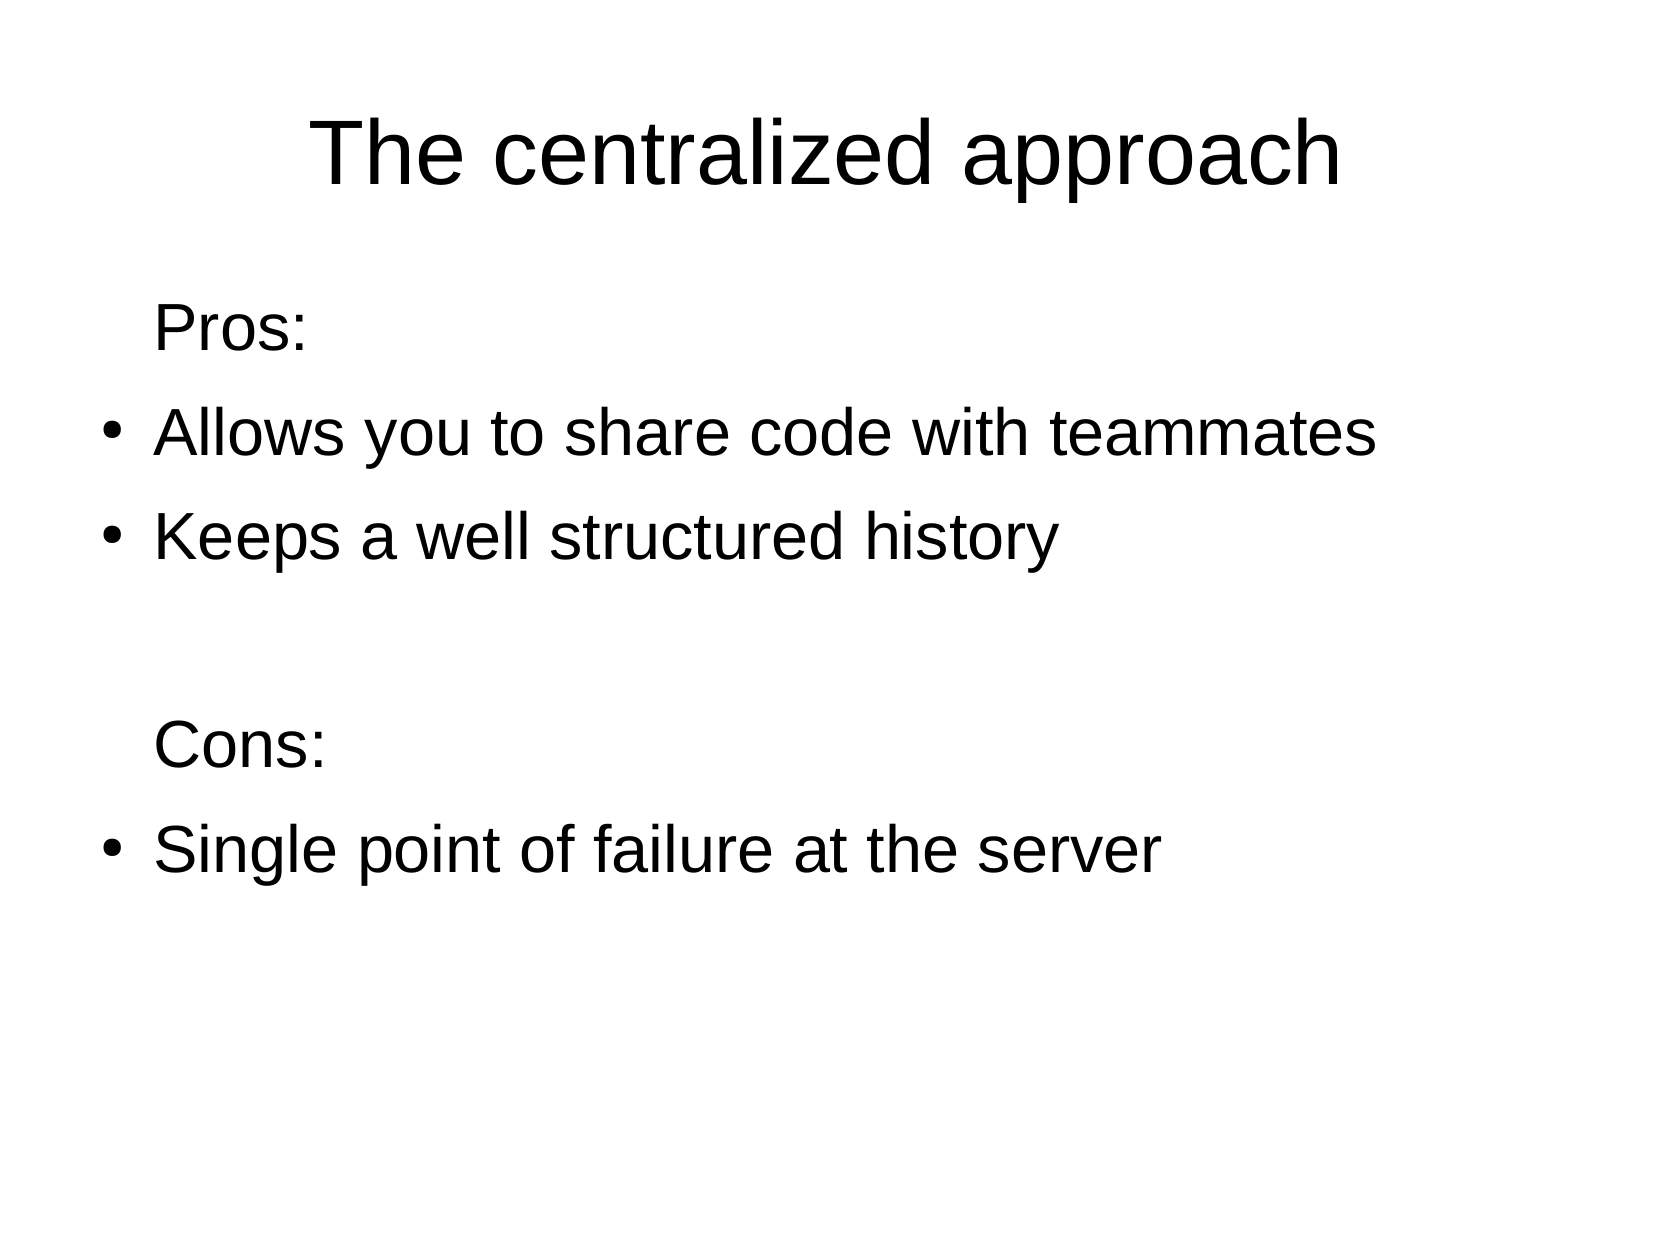

# The centralized approach
Pros:
Allows you to share code with teammates
Keeps a well structured history
Cons:
Single point of failure at the server